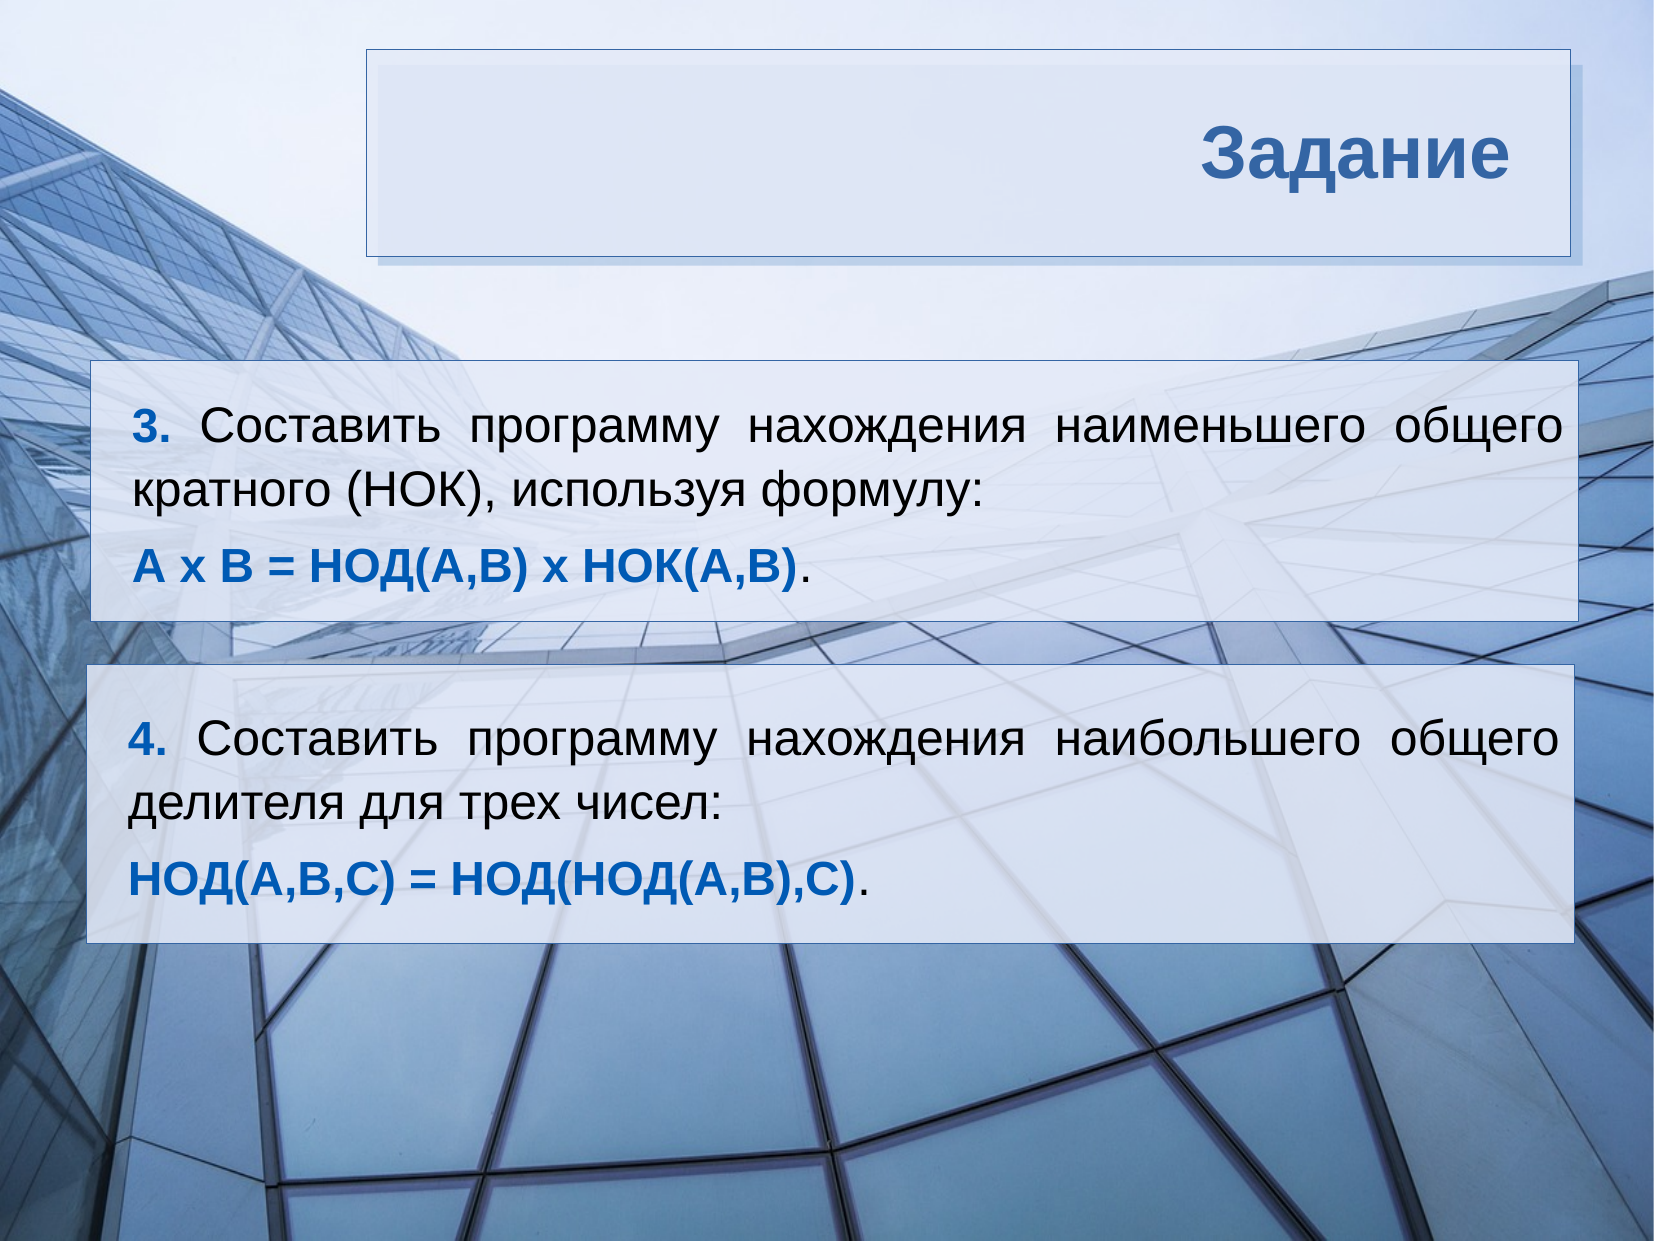

# Задание
3. Составить программу нахождения наименьшего общего кратного (НОК), используя формулу:
А х В = НОД(А,В) х НОК(А,В).
4. Составить программу нахождения наибольшего общего делителя для трех чисел:
НОД(А,В,С) = НОД(НОД(А,В),С).